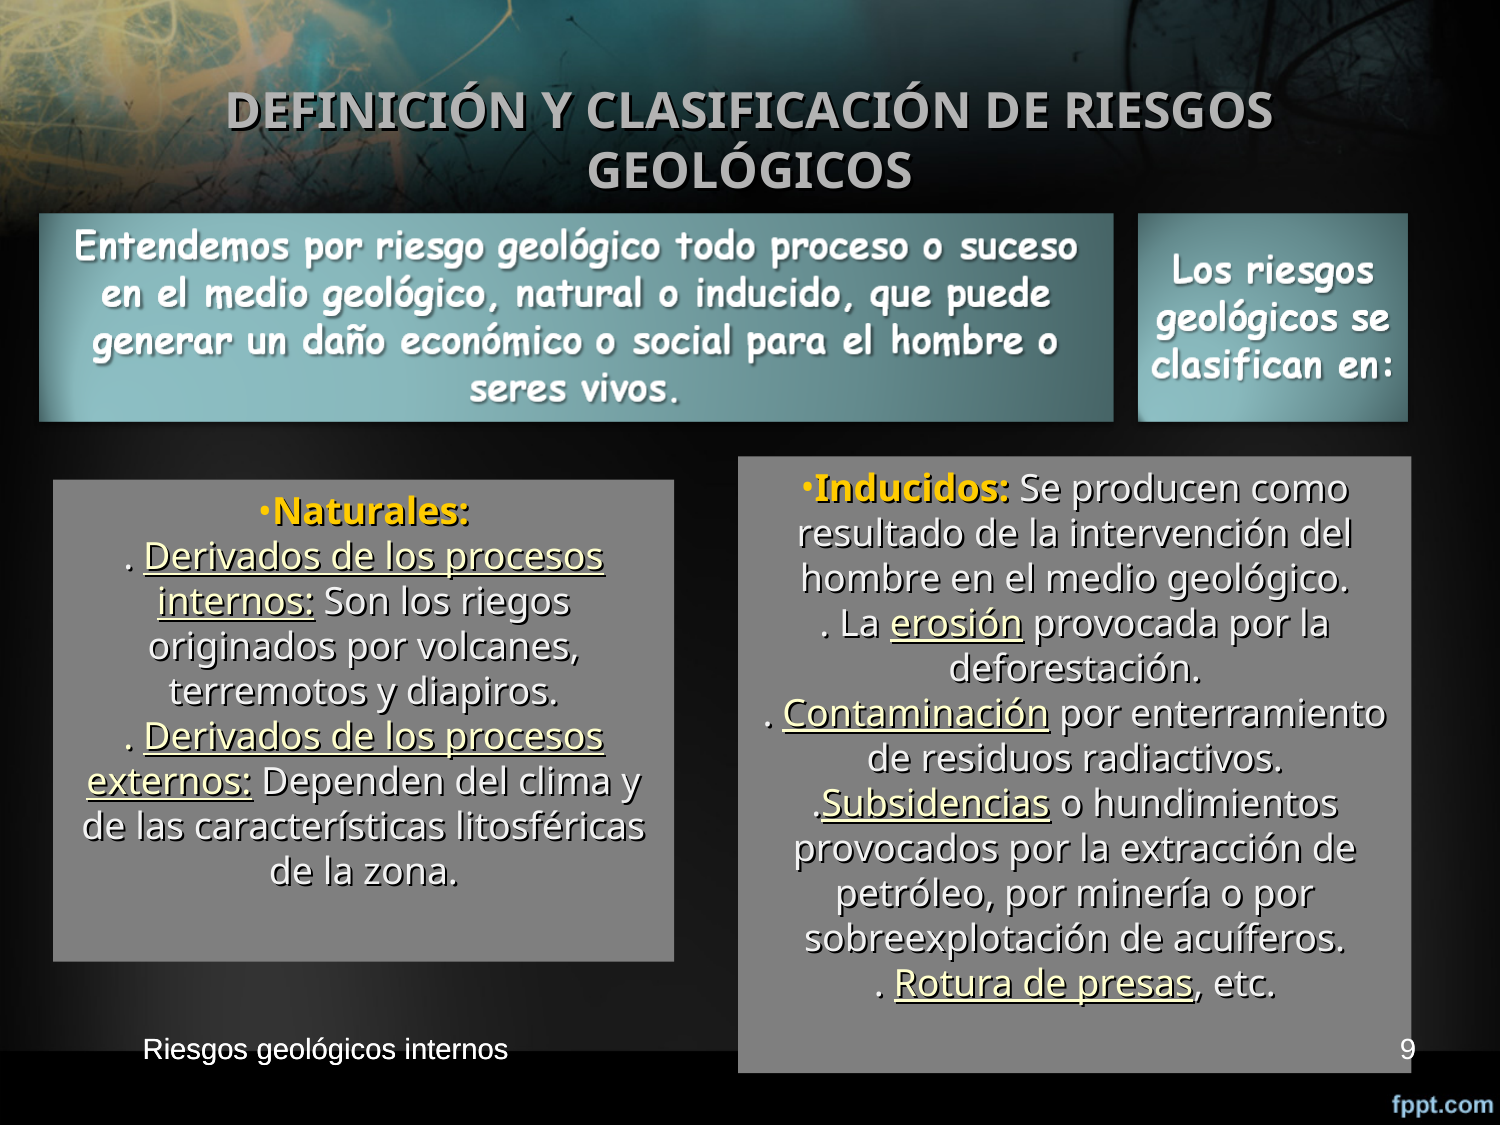

# DEFINICIÓN Y CLASIFICACIÓN DE RIESGOS GEOLÓGICOS
Inducidos: Se producen como resultado de la intervención del hombre en el medio geológico.
. La erosión provocada por la deforestación.
. Contaminación por enterramiento de residuos radiactivos.
.Subsidencias o hundimientos provocados por la extracción de petróleo, por minería o por sobreexplotación de acuíferos.
. Rotura de presas, etc.
Naturales:
. Derivados de los procesos internos: Son los riegos originados por volcanes, terremotos y diapiros.
. Derivados de los procesos externos: Dependen del clima y de las características litosféricas de la zona.
Riesgos geológicos internos
Riesgos geológicos internos